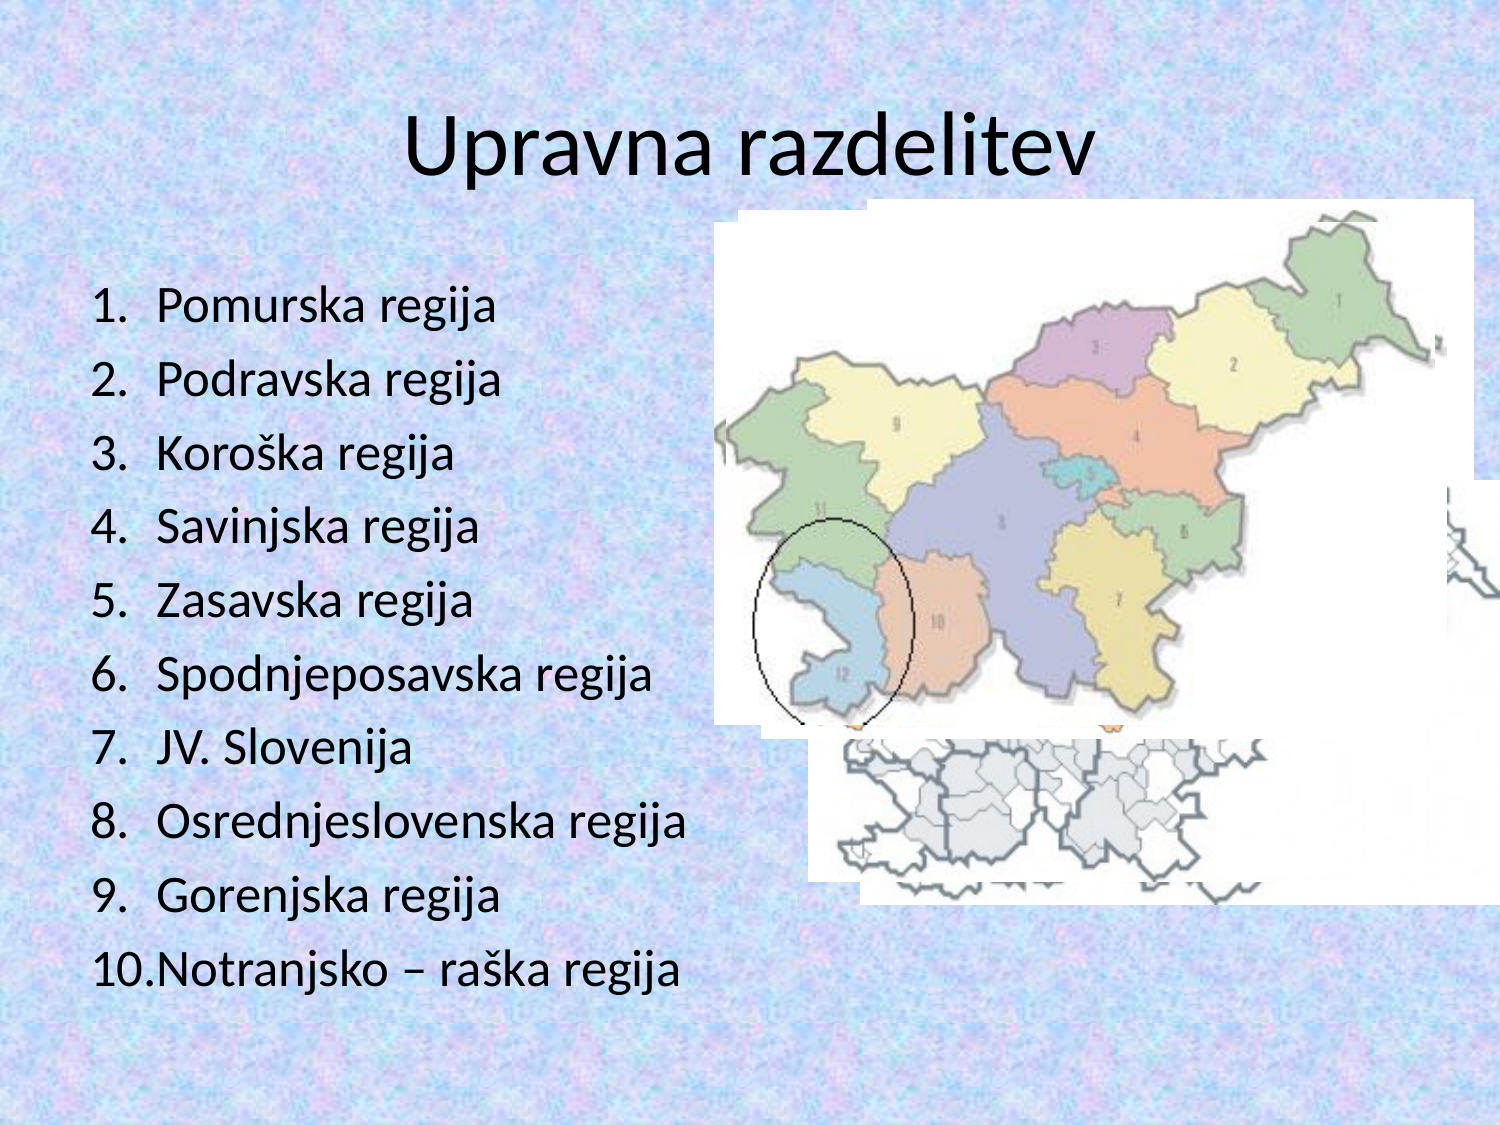

# Upravna razdelitev
Pomurska regija
Podravska regija
Koroška regija
Savinjska regija
Zasavska regija
Spodnjeposavska regija
JV. Slovenija
Osrednjeslovenska regija
Gorenjska regija
Notranjsko – raška regija